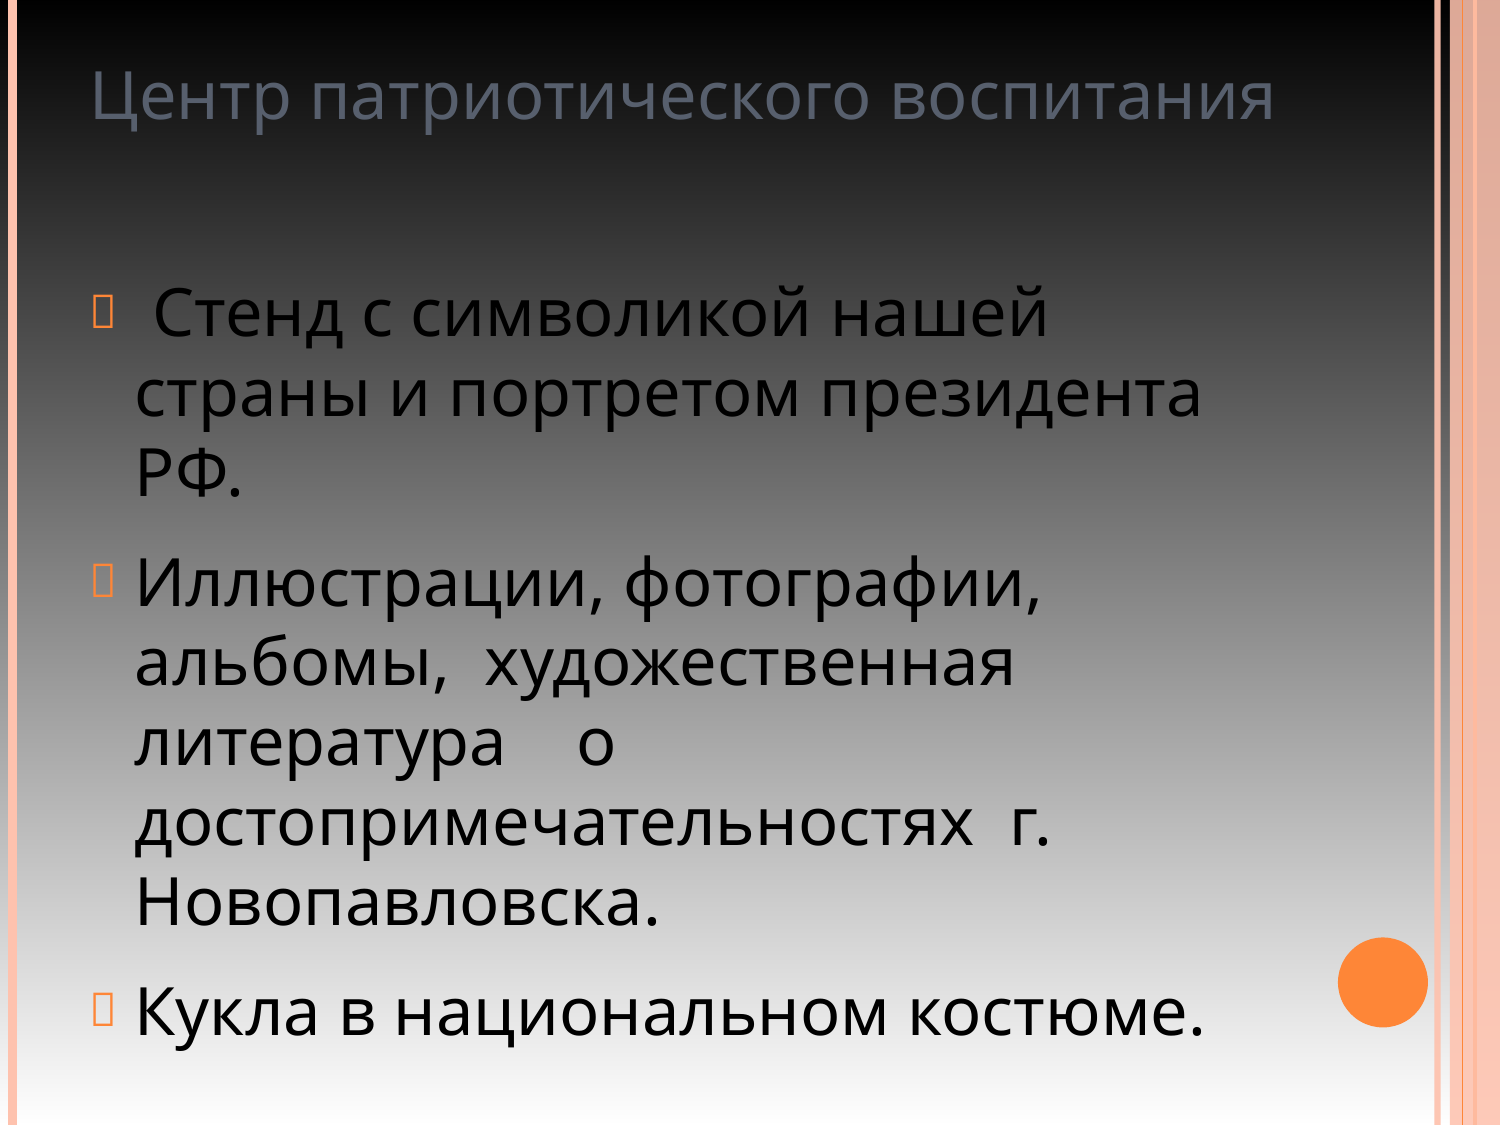

# Центр патриотического воспитания
 Стенд с символикой нашей страны и портретом президента РФ.
Иллюстрации, фотографии, альбомы, художественная литература о достопримечательностях г. Новопавловска.
Кукла в национальном костюме.